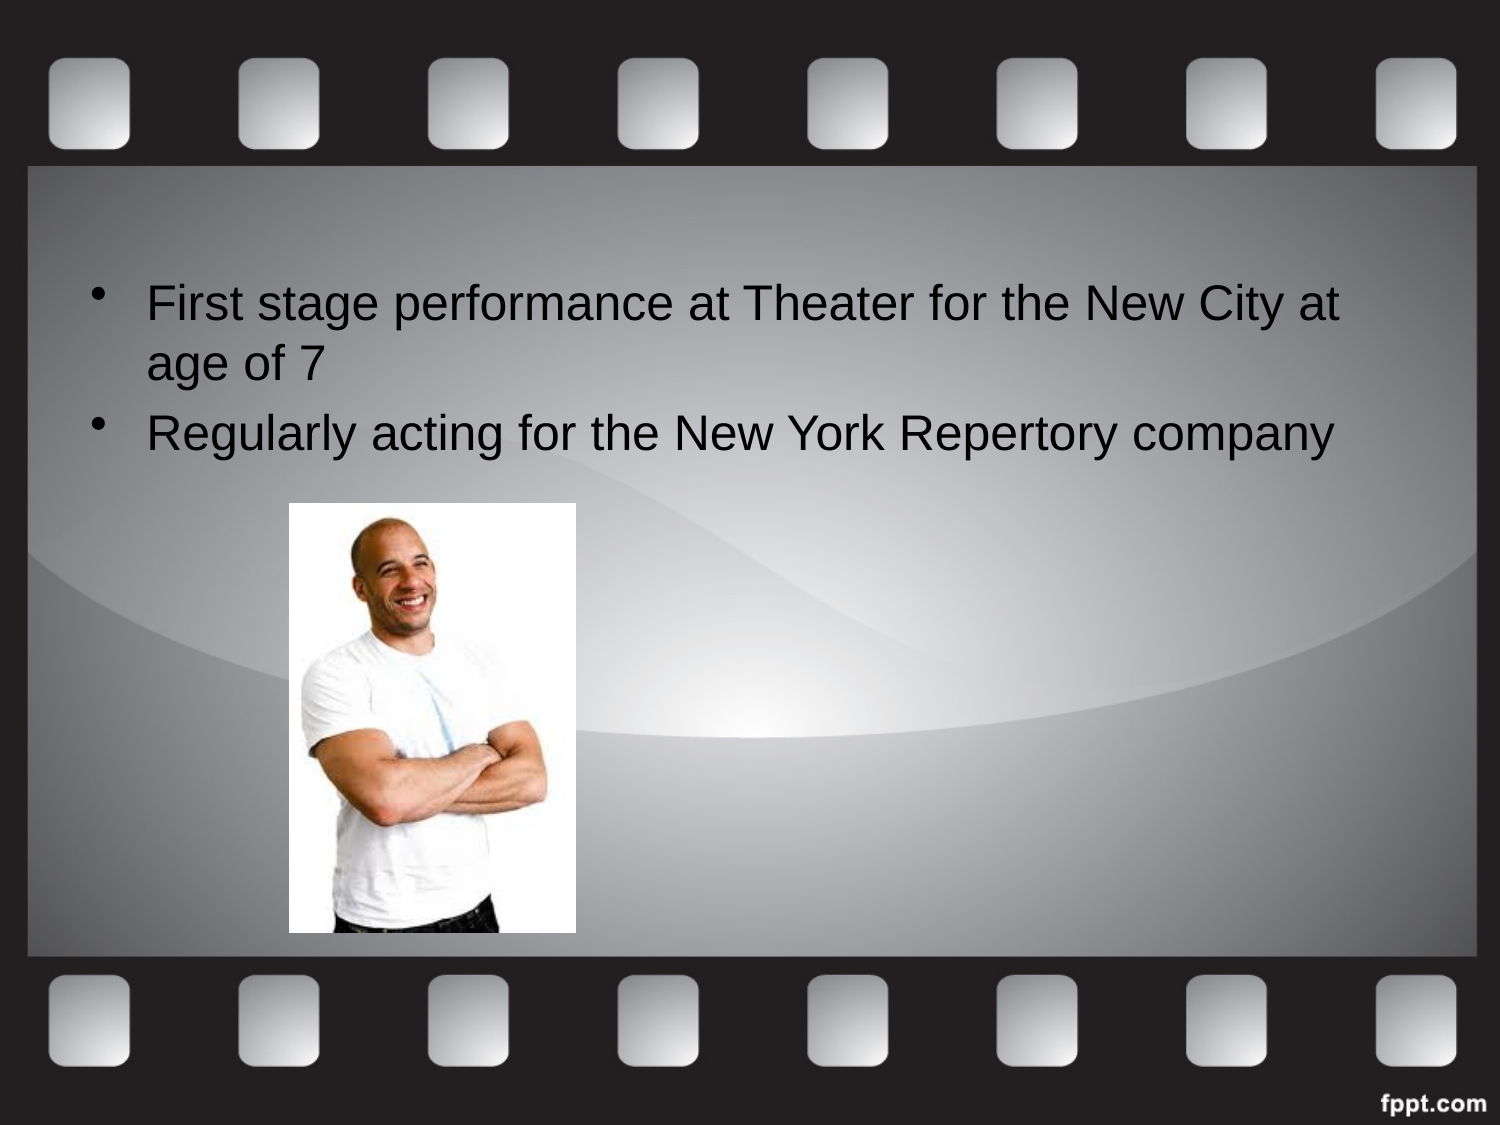

# First stage performance at Theater for the New City at age of 7
Regularly acting for the New York Repertory company